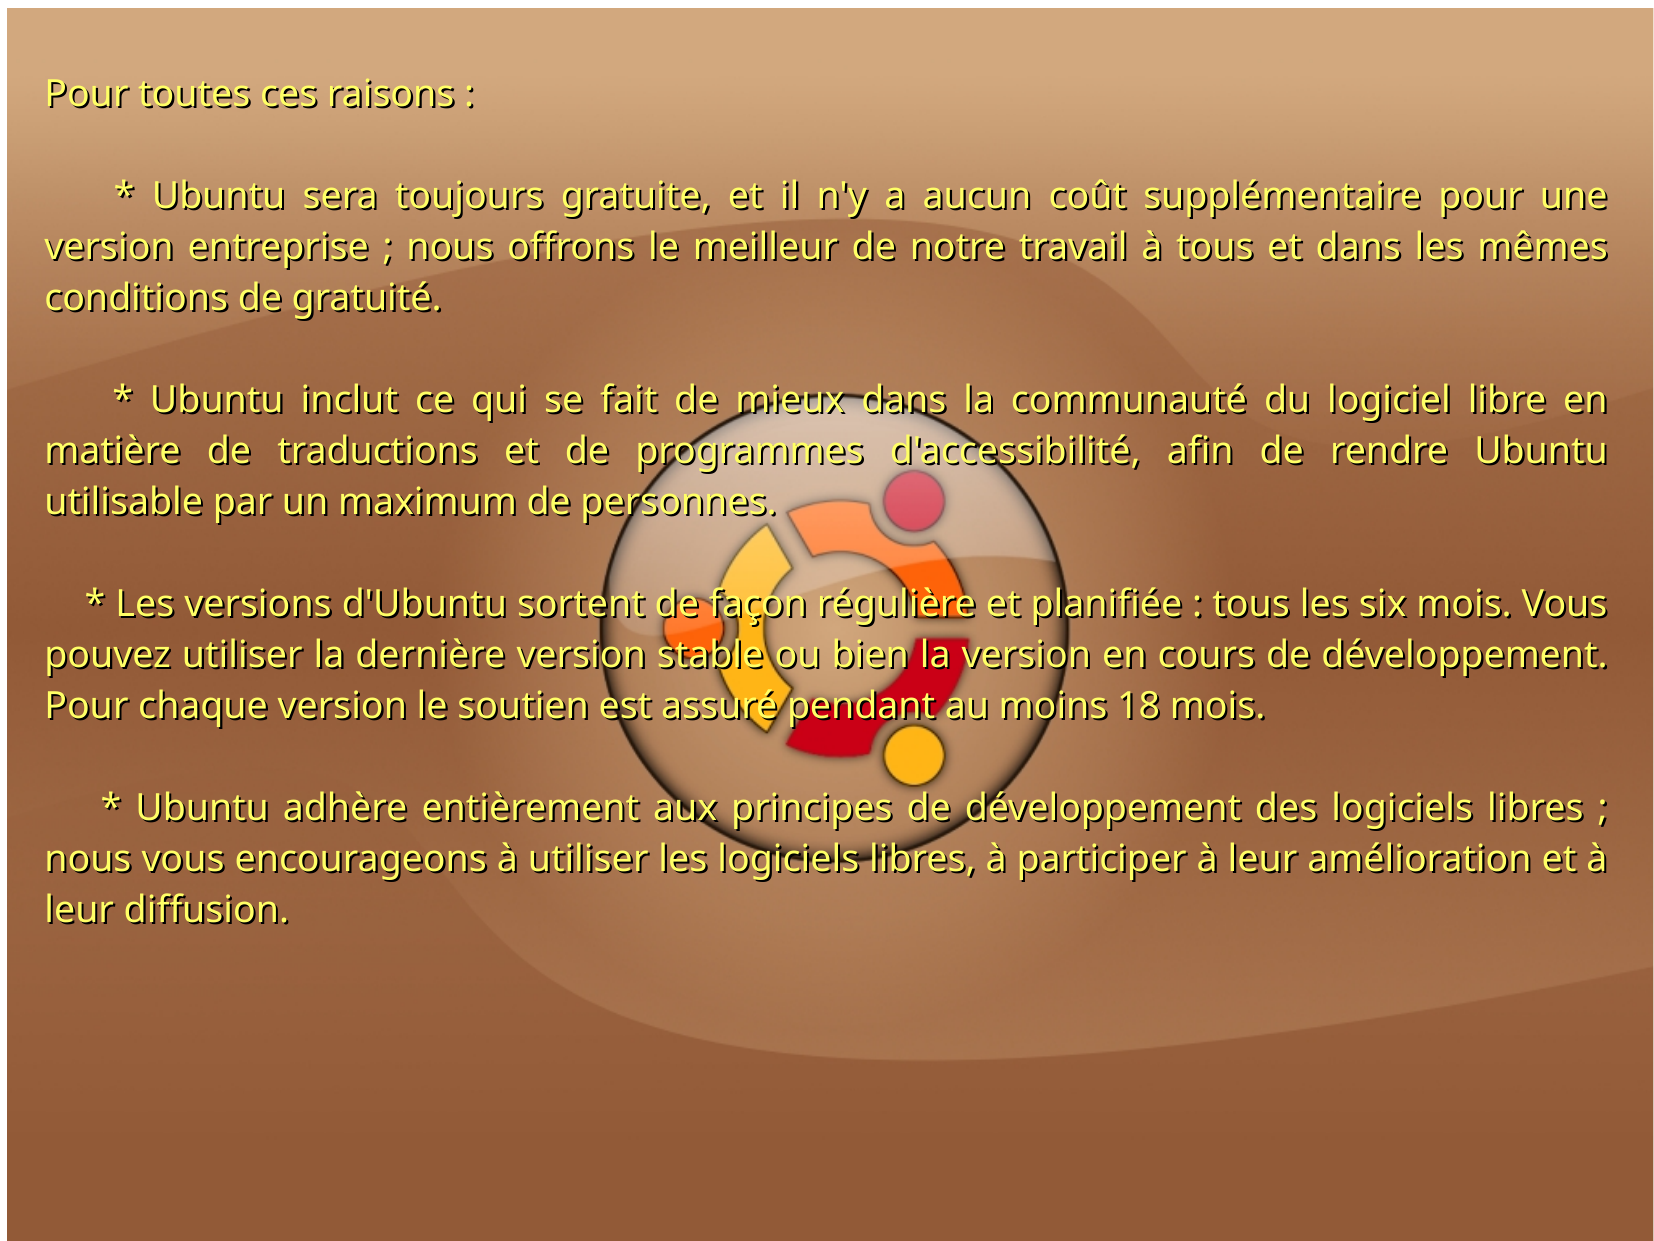

Pour toutes ces raisons :
 * Ubuntu sera toujours gratuite, et il n'y a aucun coût supplémentaire pour une version entreprise ; nous offrons le meilleur de notre travail à tous et dans les mêmes conditions de gratuité.
 * Ubuntu inclut ce qui se fait de mieux dans la communauté du logiciel libre en matière de traductions et de programmes d'accessibilité, afin de rendre Ubuntu utilisable par un maximum de personnes.
 * Les versions d'Ubuntu sortent de façon régulière et planifiée : tous les six mois. Vous pouvez utiliser la dernière version stable ou bien la version en cours de développement. Pour chaque version le soutien est assuré pendant au moins 18 mois.
 * Ubuntu adhère entièrement aux principes de développement des logiciels libres ; nous vous encourageons à utiliser les logiciels libres, à participer à leur amélioration et à leur diffusion.